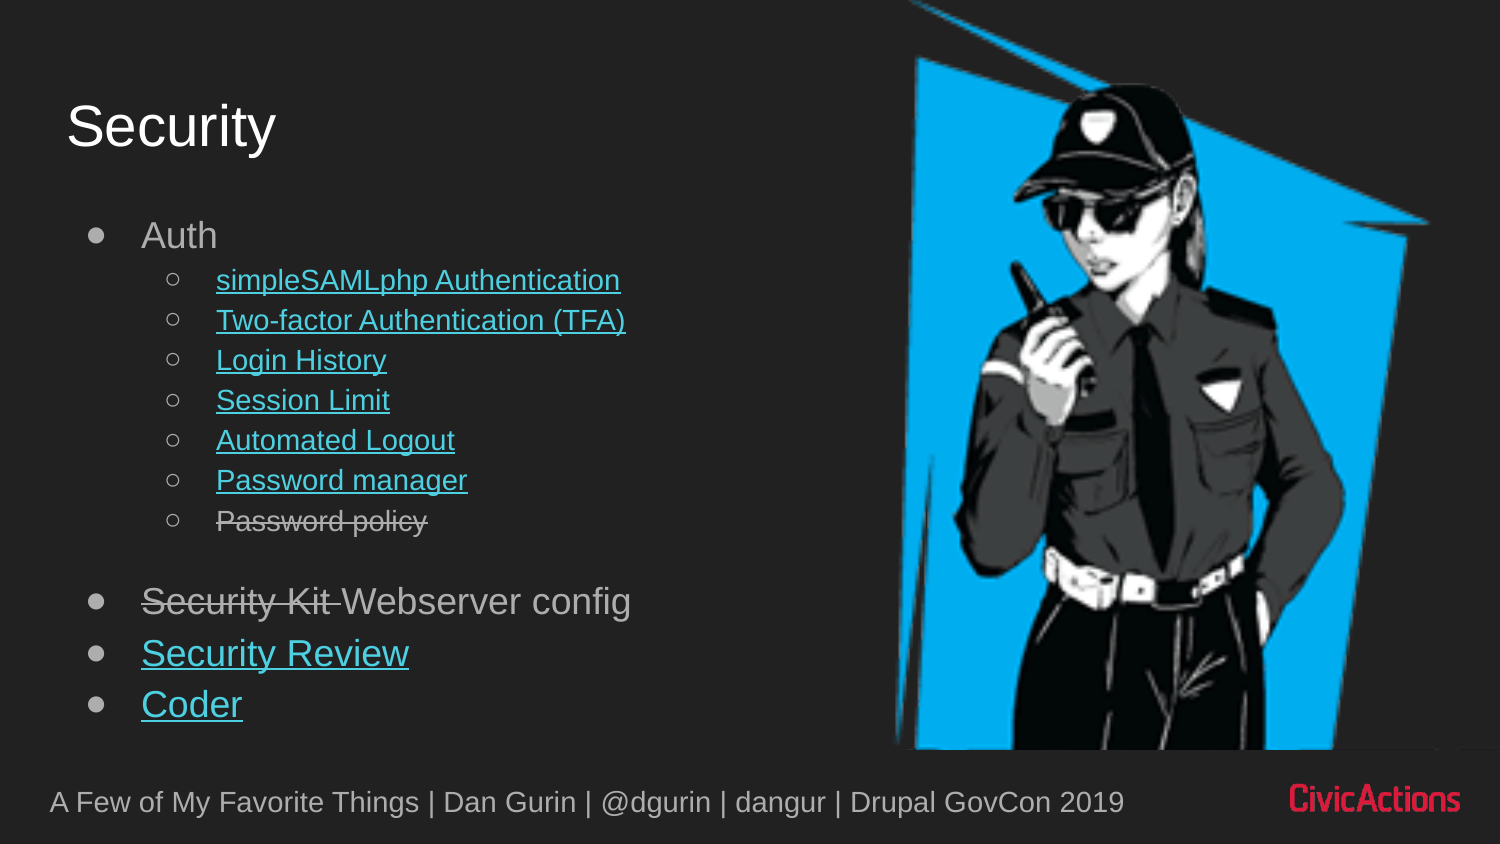

# Security
Auth
simpleSAMLphp Authentication
Two-factor Authentication (TFA)
Login History
Session Limit
Automated Logout
Password manager
Password policy
Security Kit Webserver config
Security Review
Coder